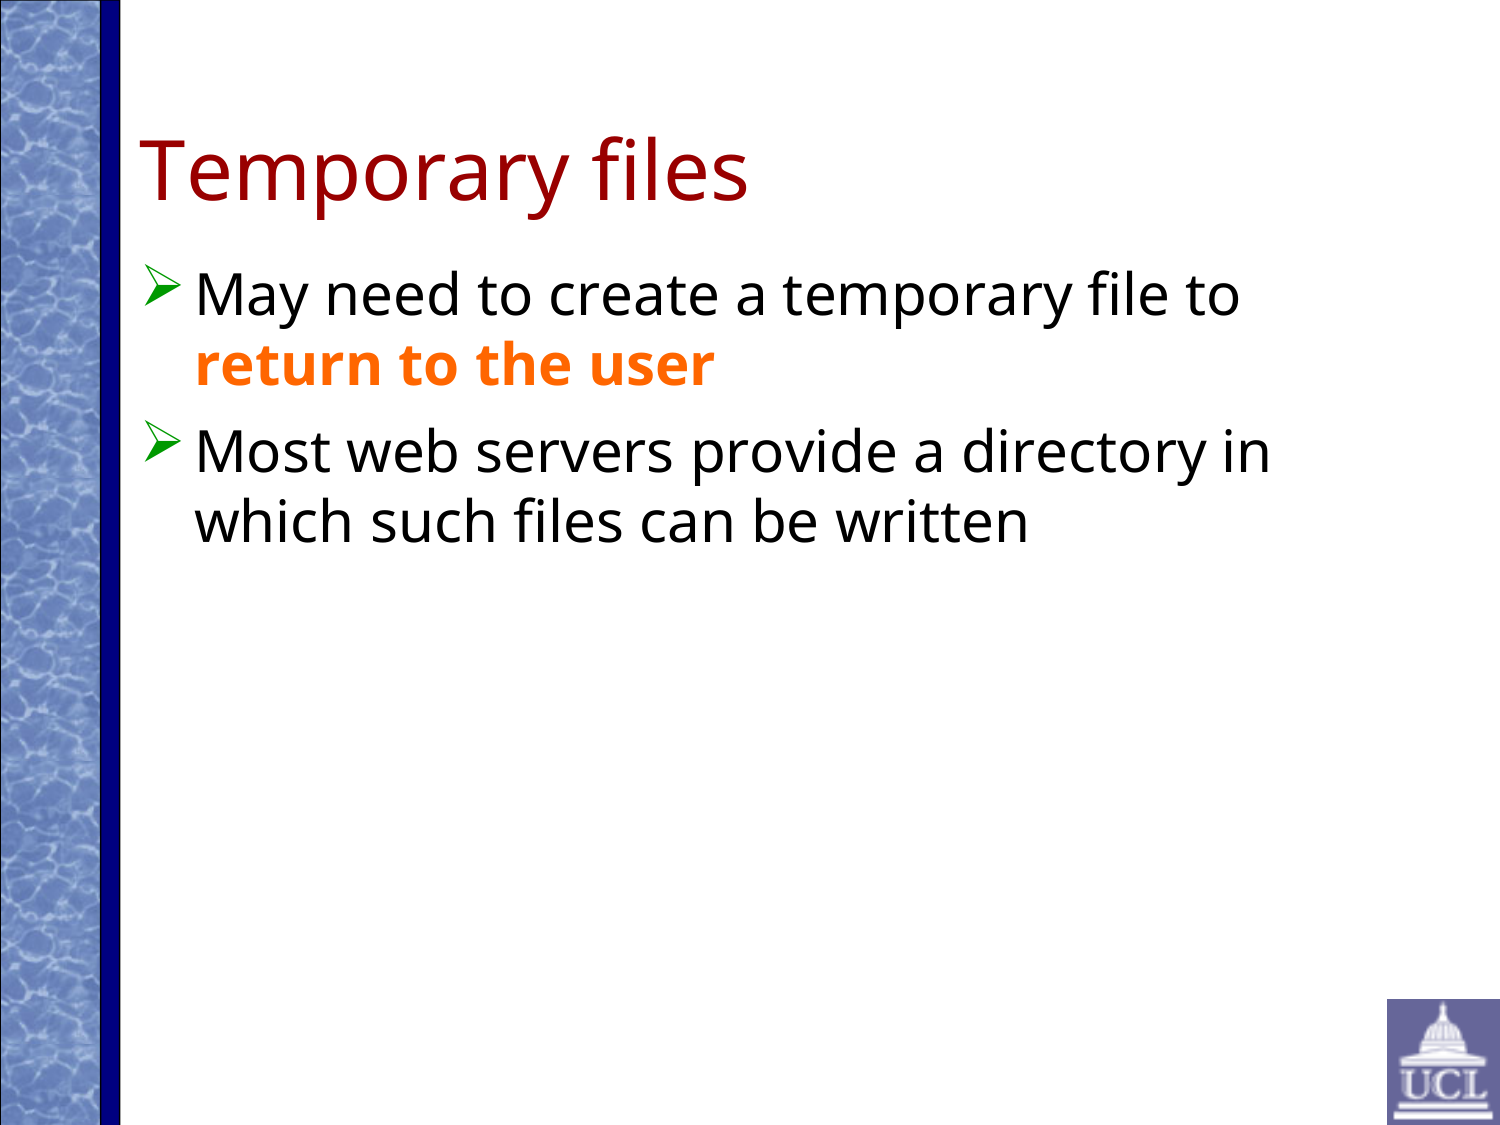

# Temporary files
May need to create a temporary file to return to the user
Most web servers provide a directory in which such files can be written